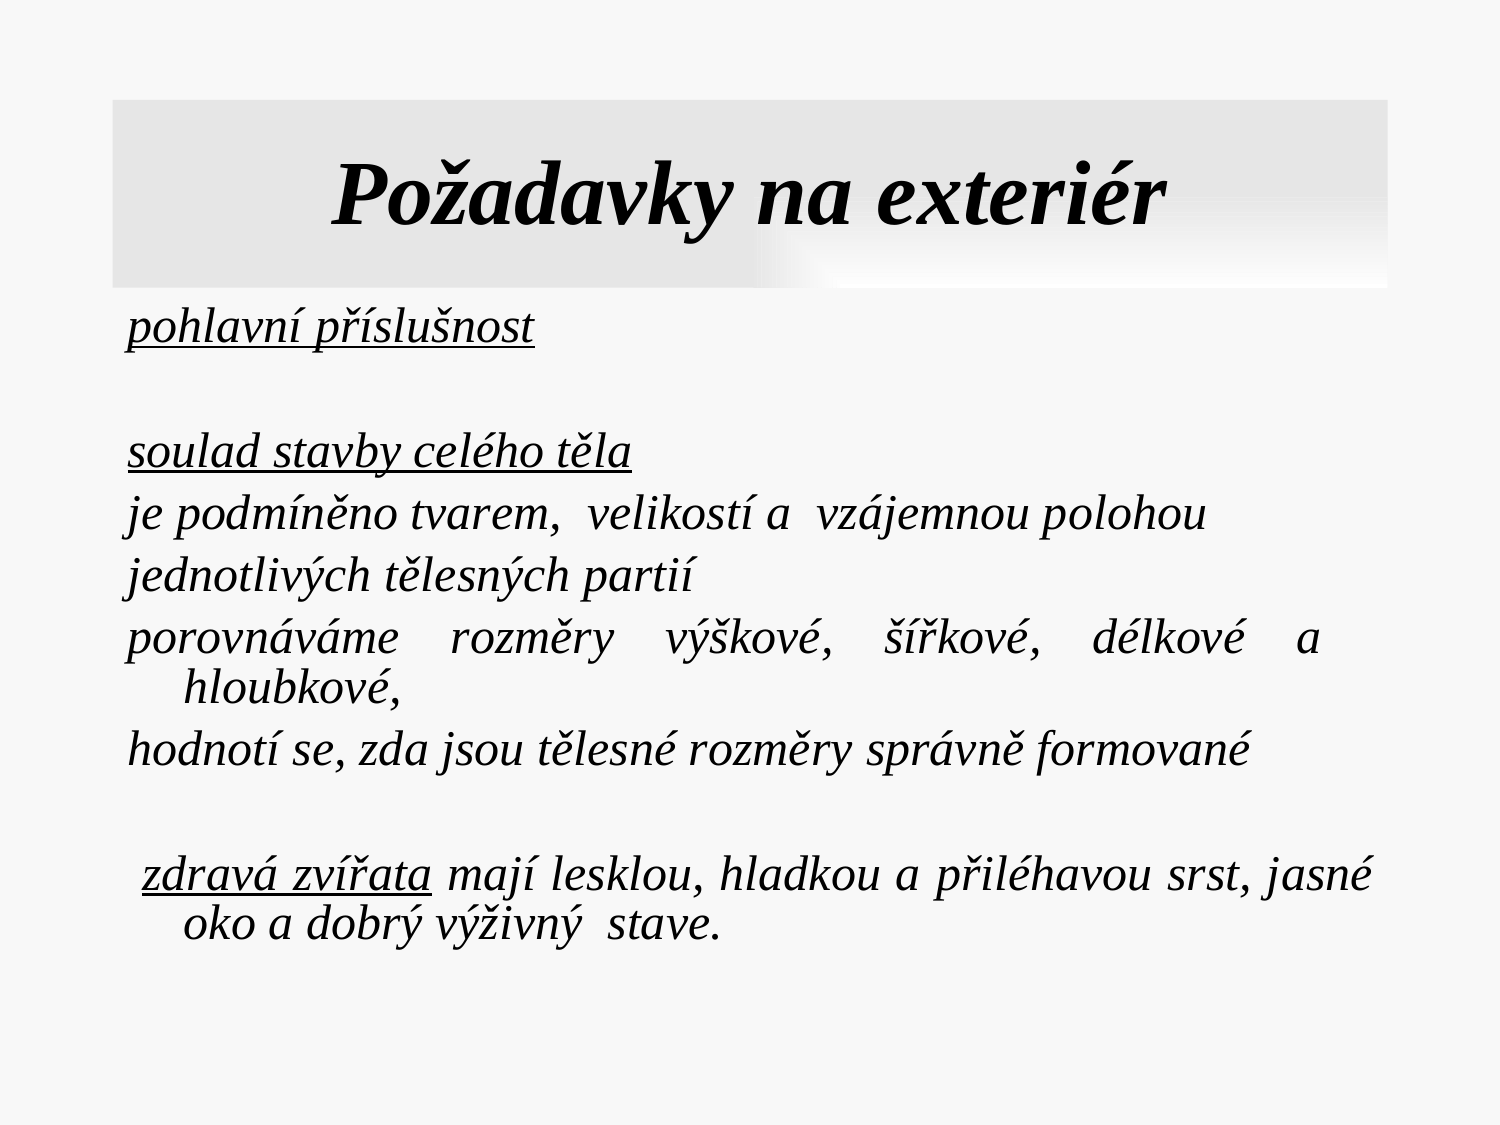

Požadavky na exteriér
# pohlavní příslušnost
soulad stavby celého těla
je podmíněno tvarem, velikostí a vzájemnou polohou
jednotlivých tělesných partií
porovnáváme rozměry výškové, šířkové, délkové a hloubkové,
hodnotí se, zda jsou tělesné rozměry správně formované
 zdravá zvířata mají lesklou, hladkou a přiléhavou srst, jasné oko a dobrý výživný stave.